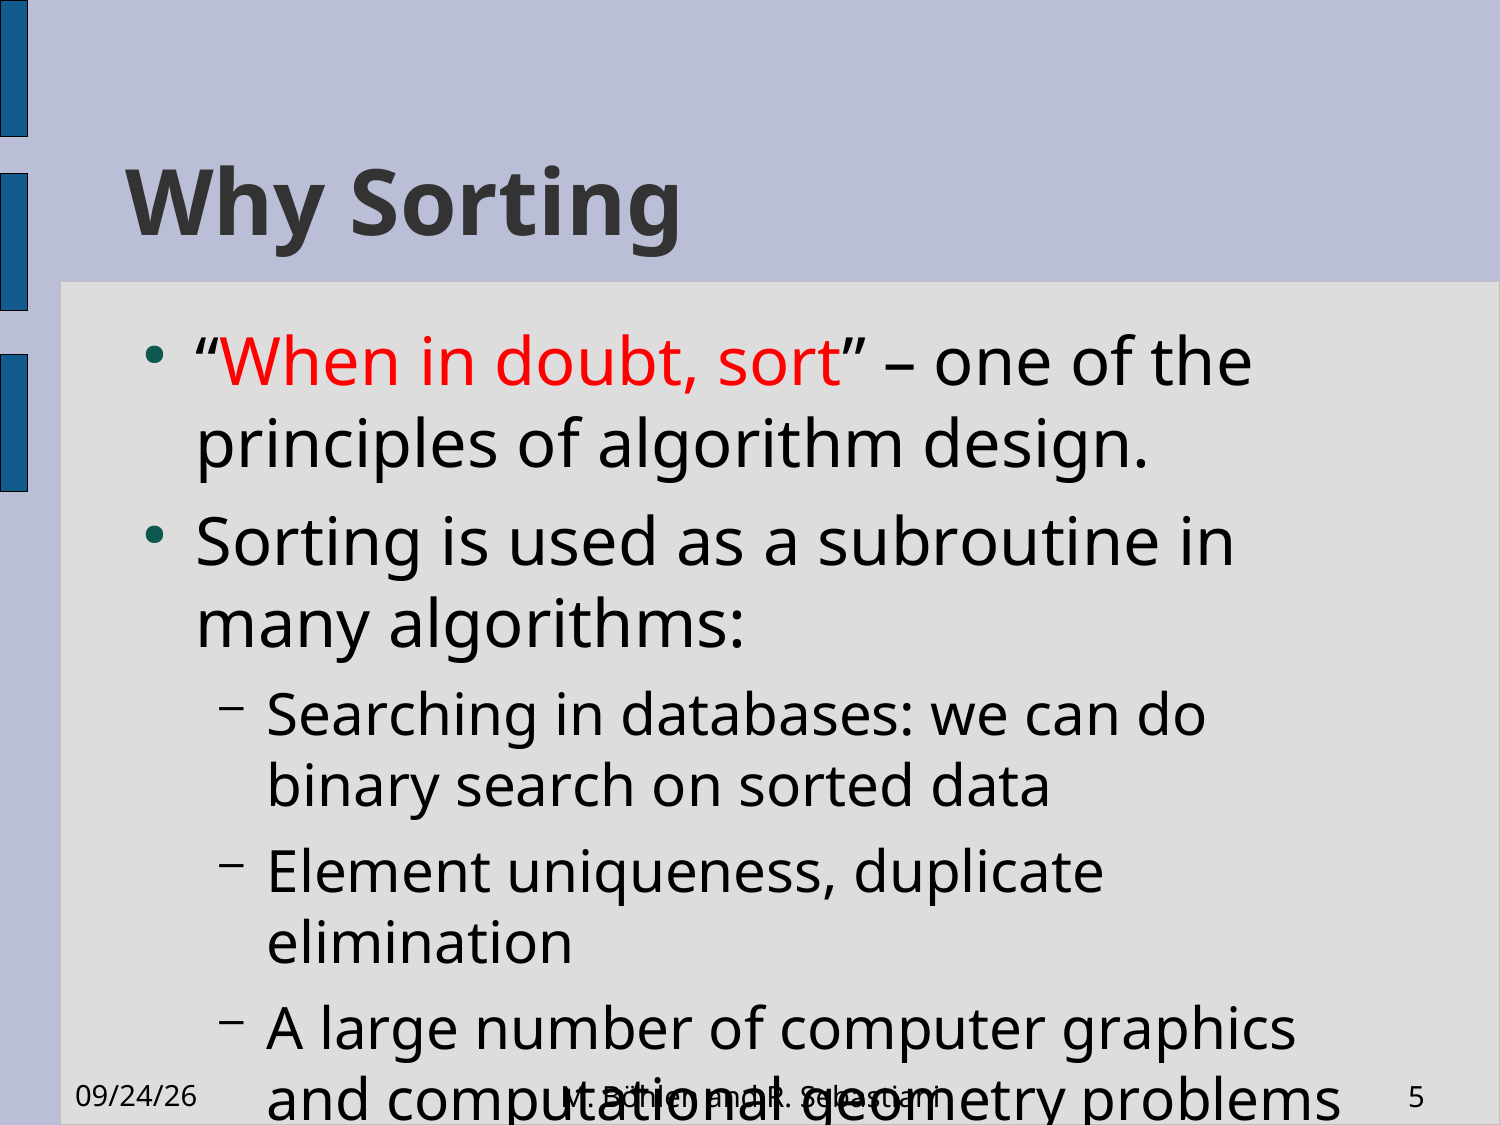

# Why Sorting
“When in doubt, sort” – one of the principles of algorithm design.
Sorting is used as a subroutine in many algorithms:
Searching in databases: we can do binary search on sorted data
Element uniqueness, duplicate elimination
A large number of computer graphics and computational geometry problems
...
M. Böhlen and R. Sebastiani
5